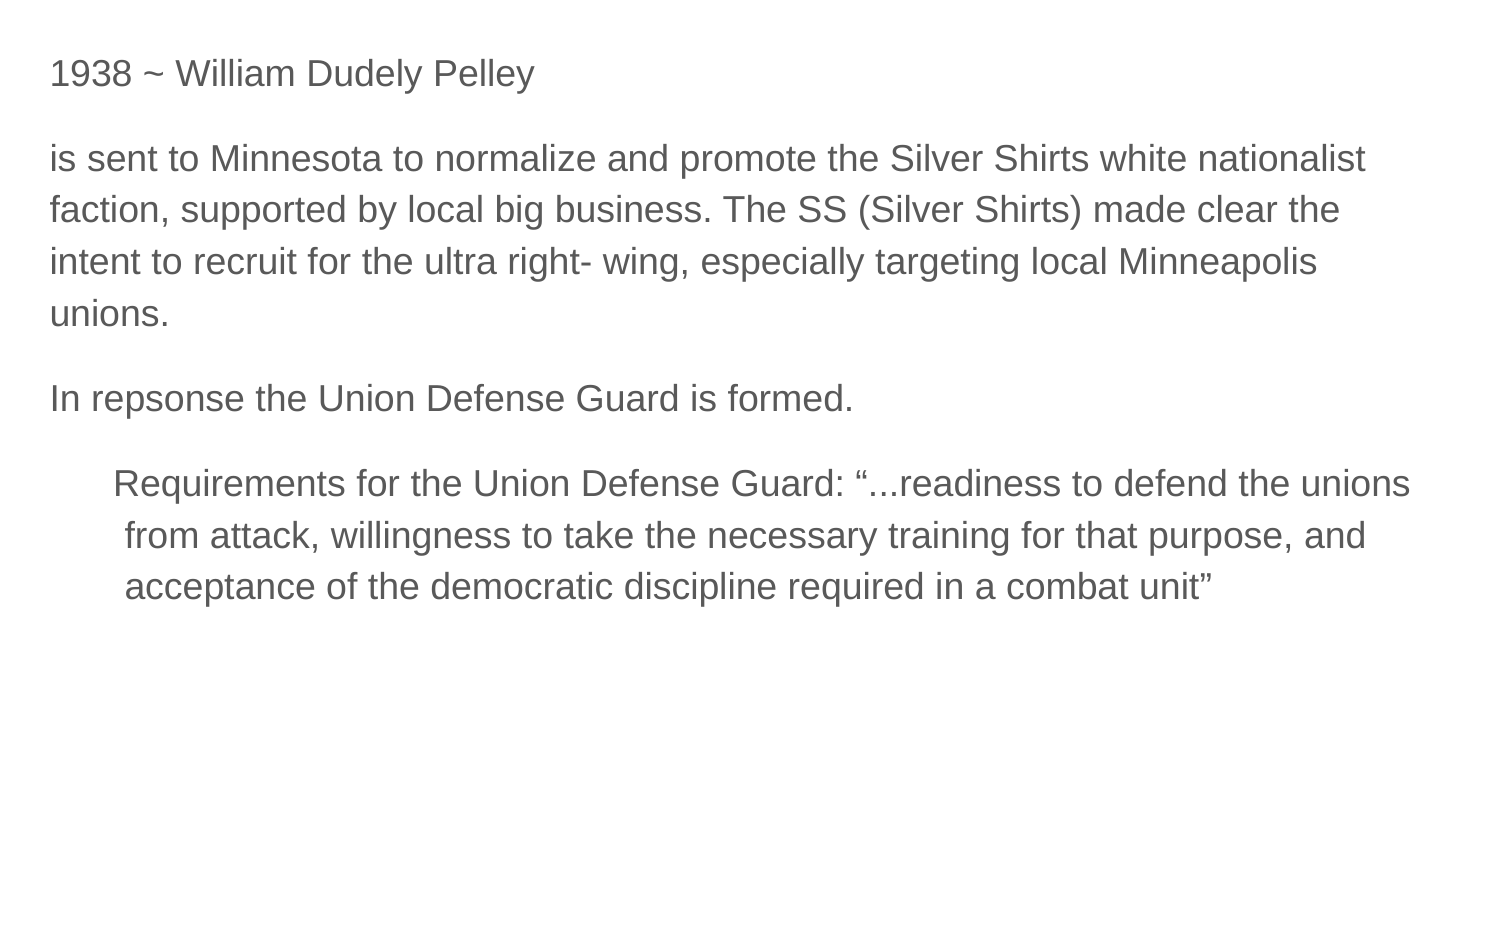

1938 ~ William Dudely Pelley
is sent to Minnesota to normalize and promote the Silver Shirts white nationalist faction, supported by local big business. The SS (Silver Shirts) made clear the intent to recruit for the ultra right- wing, especially targeting local Minneapolis unions.
In repsonse the Union Defense Guard is formed.
Requirements for the Union Defense Guard: “...readiness to defend the unions from attack, willingness to take the necessary training for that purpose, and acceptance of the democratic discipline required in a combat unit”